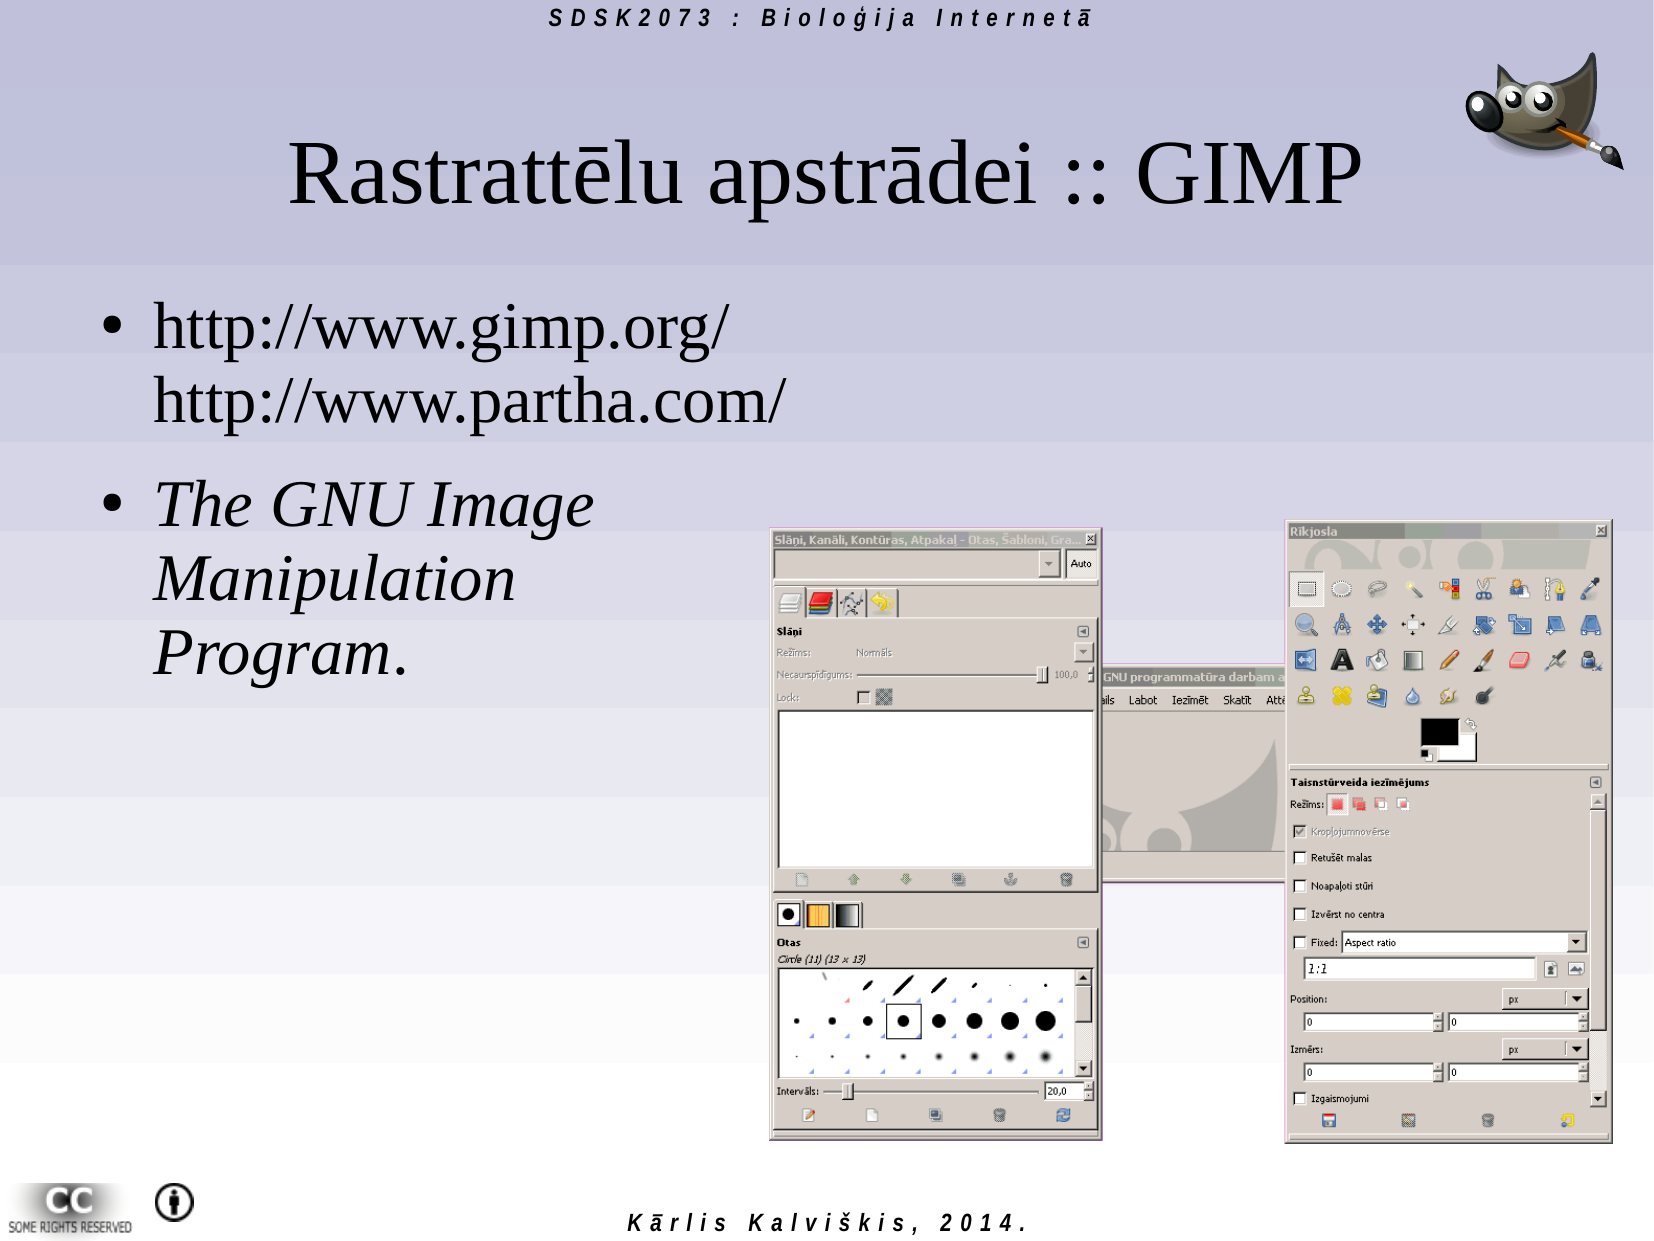

# Rastrattēlu apstrādei :: GIMP
http://www.gimp.org/
http://www.partha.com/
The GNU Image
Manipulation
Program.